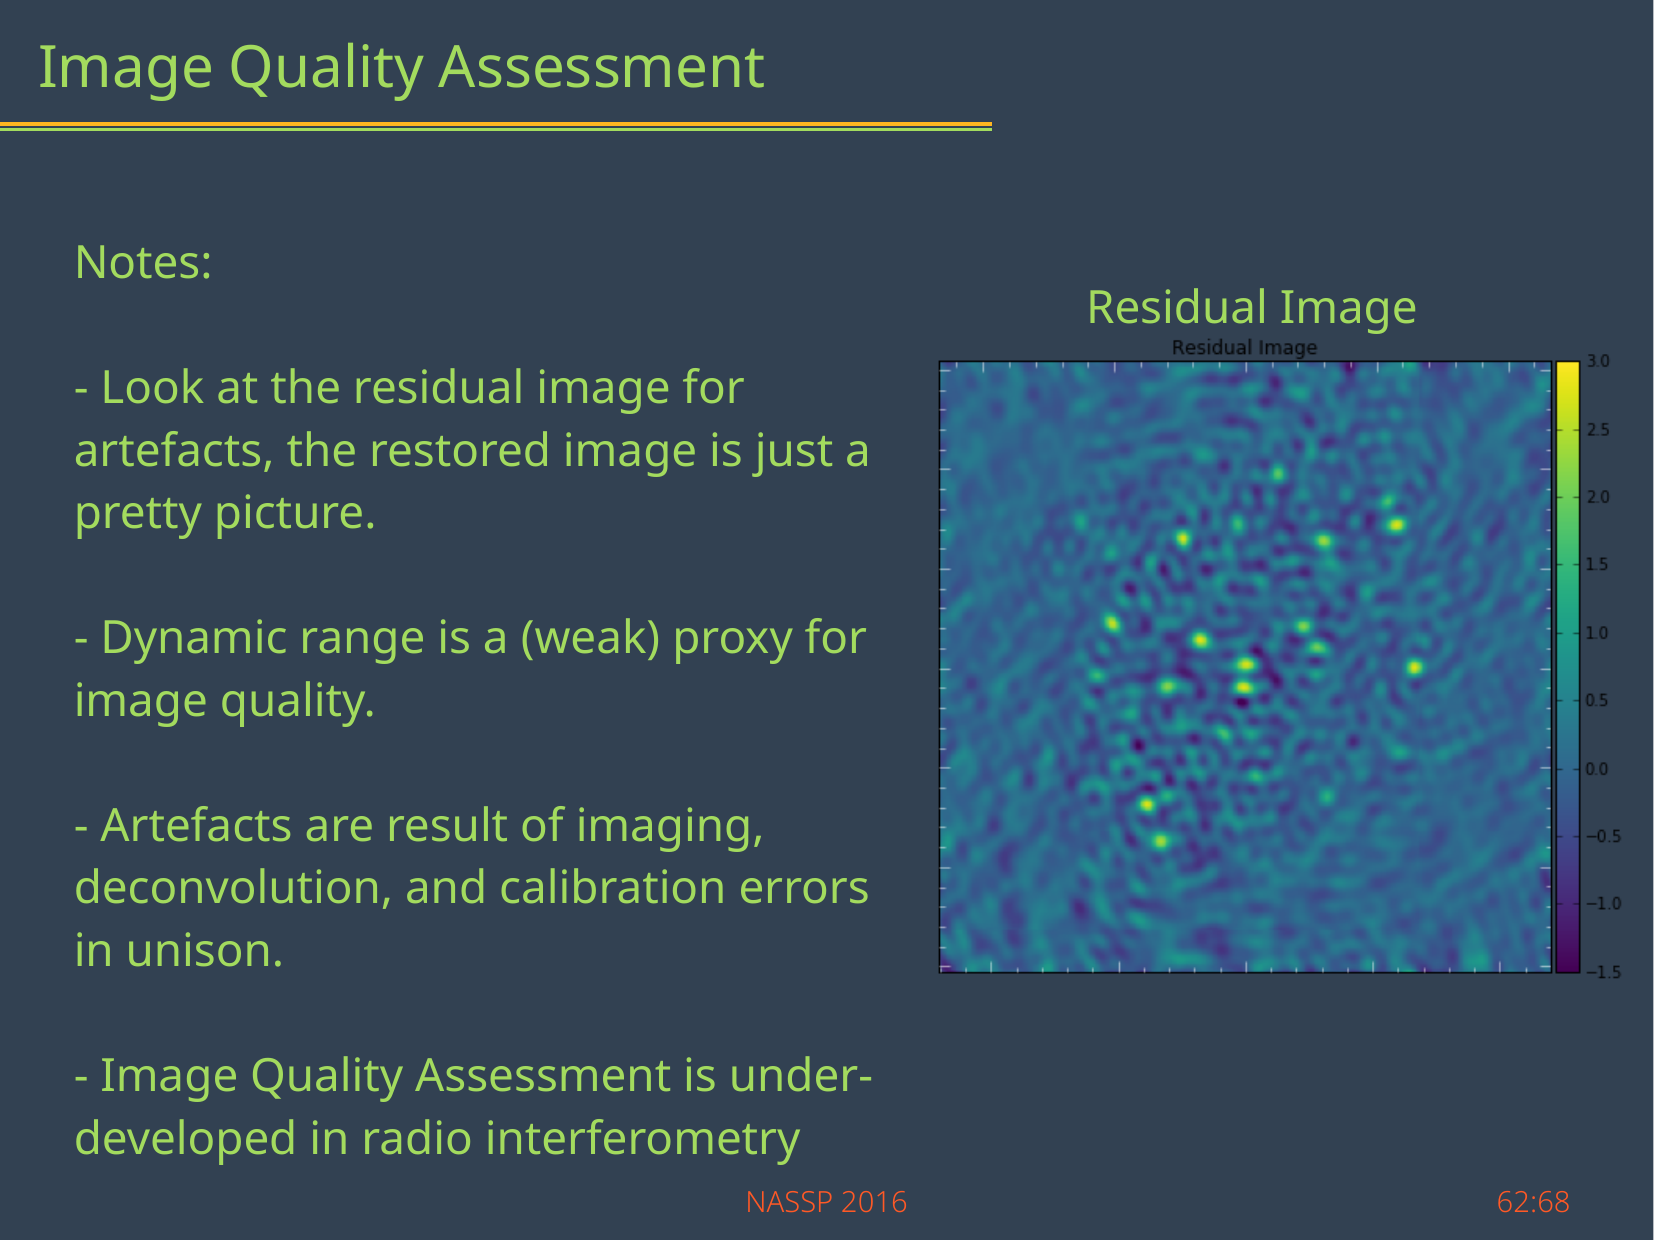

Image Quality Assessment
Notes:
- Look at the residual image for artefacts, the restored image is just a pretty picture.
- Dynamic range is a (weak) proxy for image quality.
- Artefacts are result of imaging, deconvolution, and calibration errors in unison.
- Image Quality Assessment is under-developed in radio interferometry
Residual Image
NASSP 2016
62